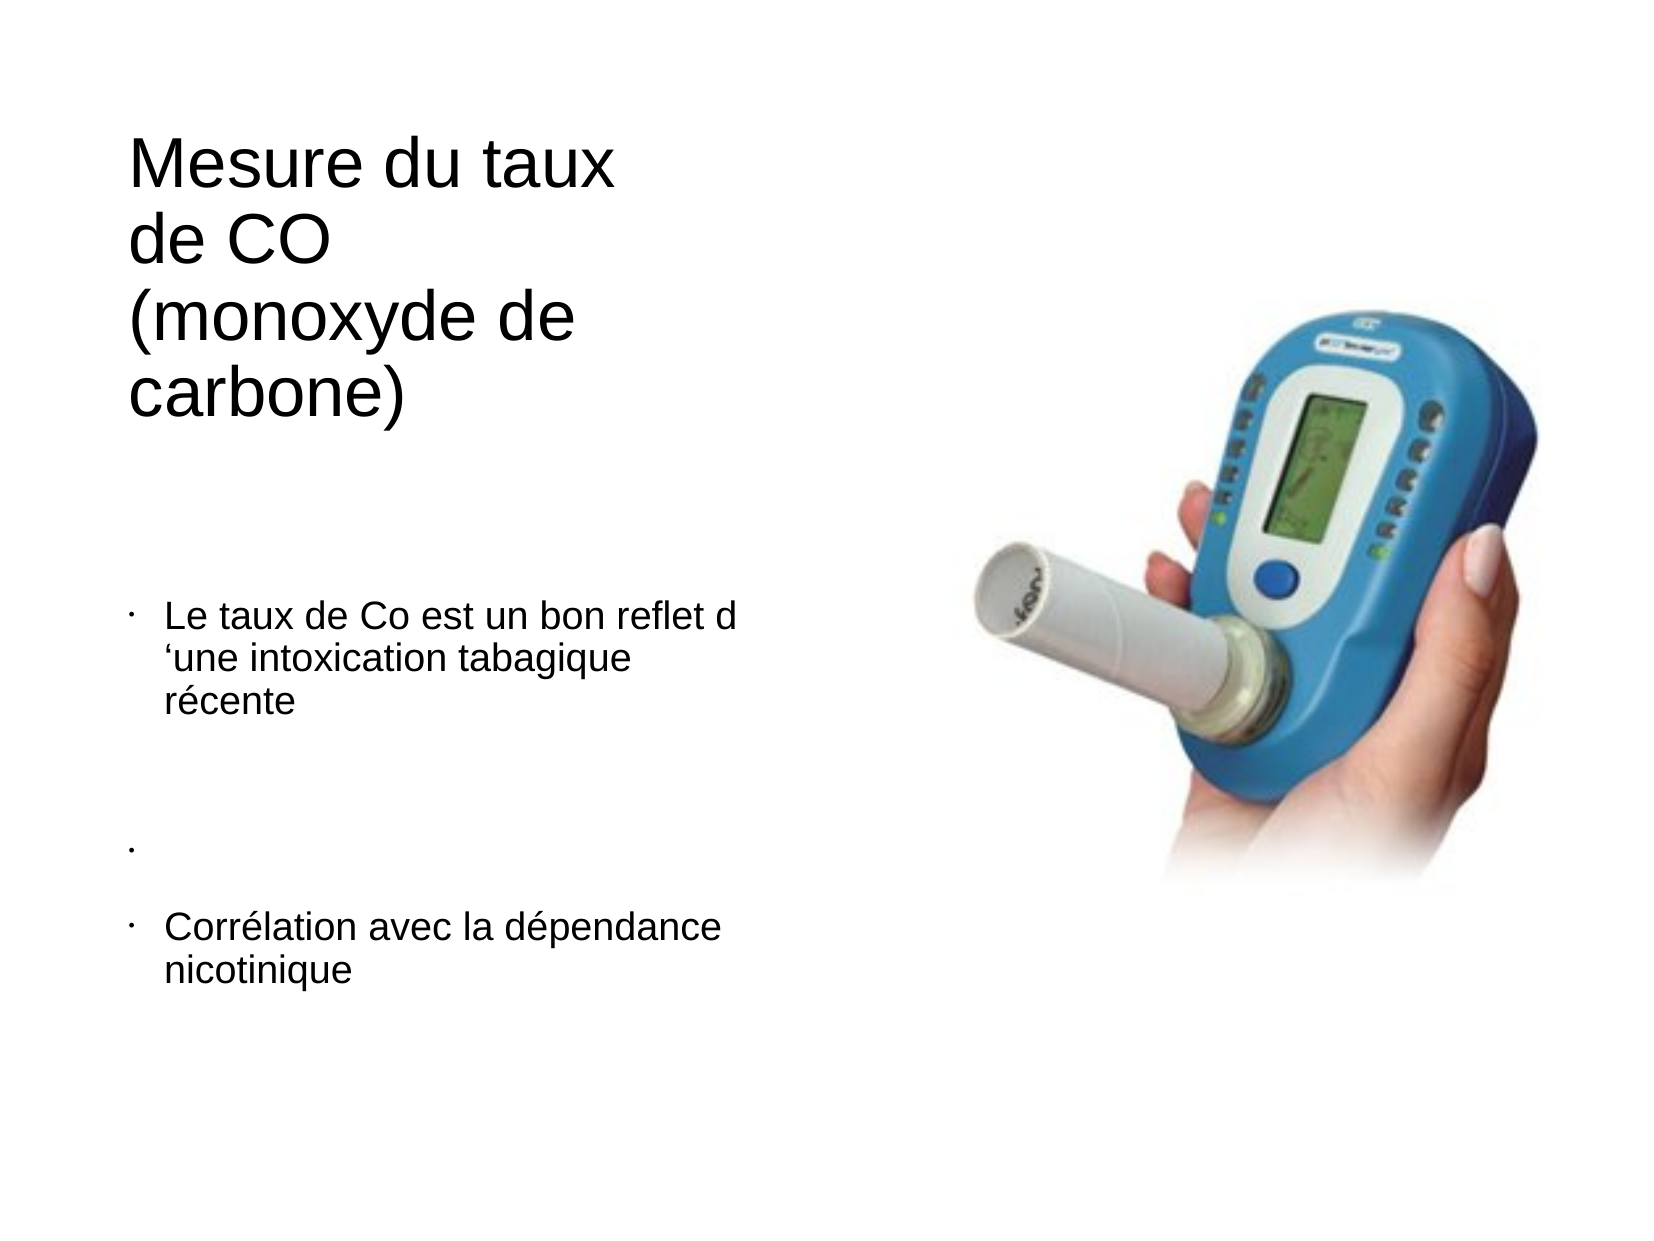

Mesure du taux de CO (monoxyde de carbone)
Le taux de Co est un bon reflet d ‘une intoxication tabagique récente
Corrélation avec la dépendance nicotinique